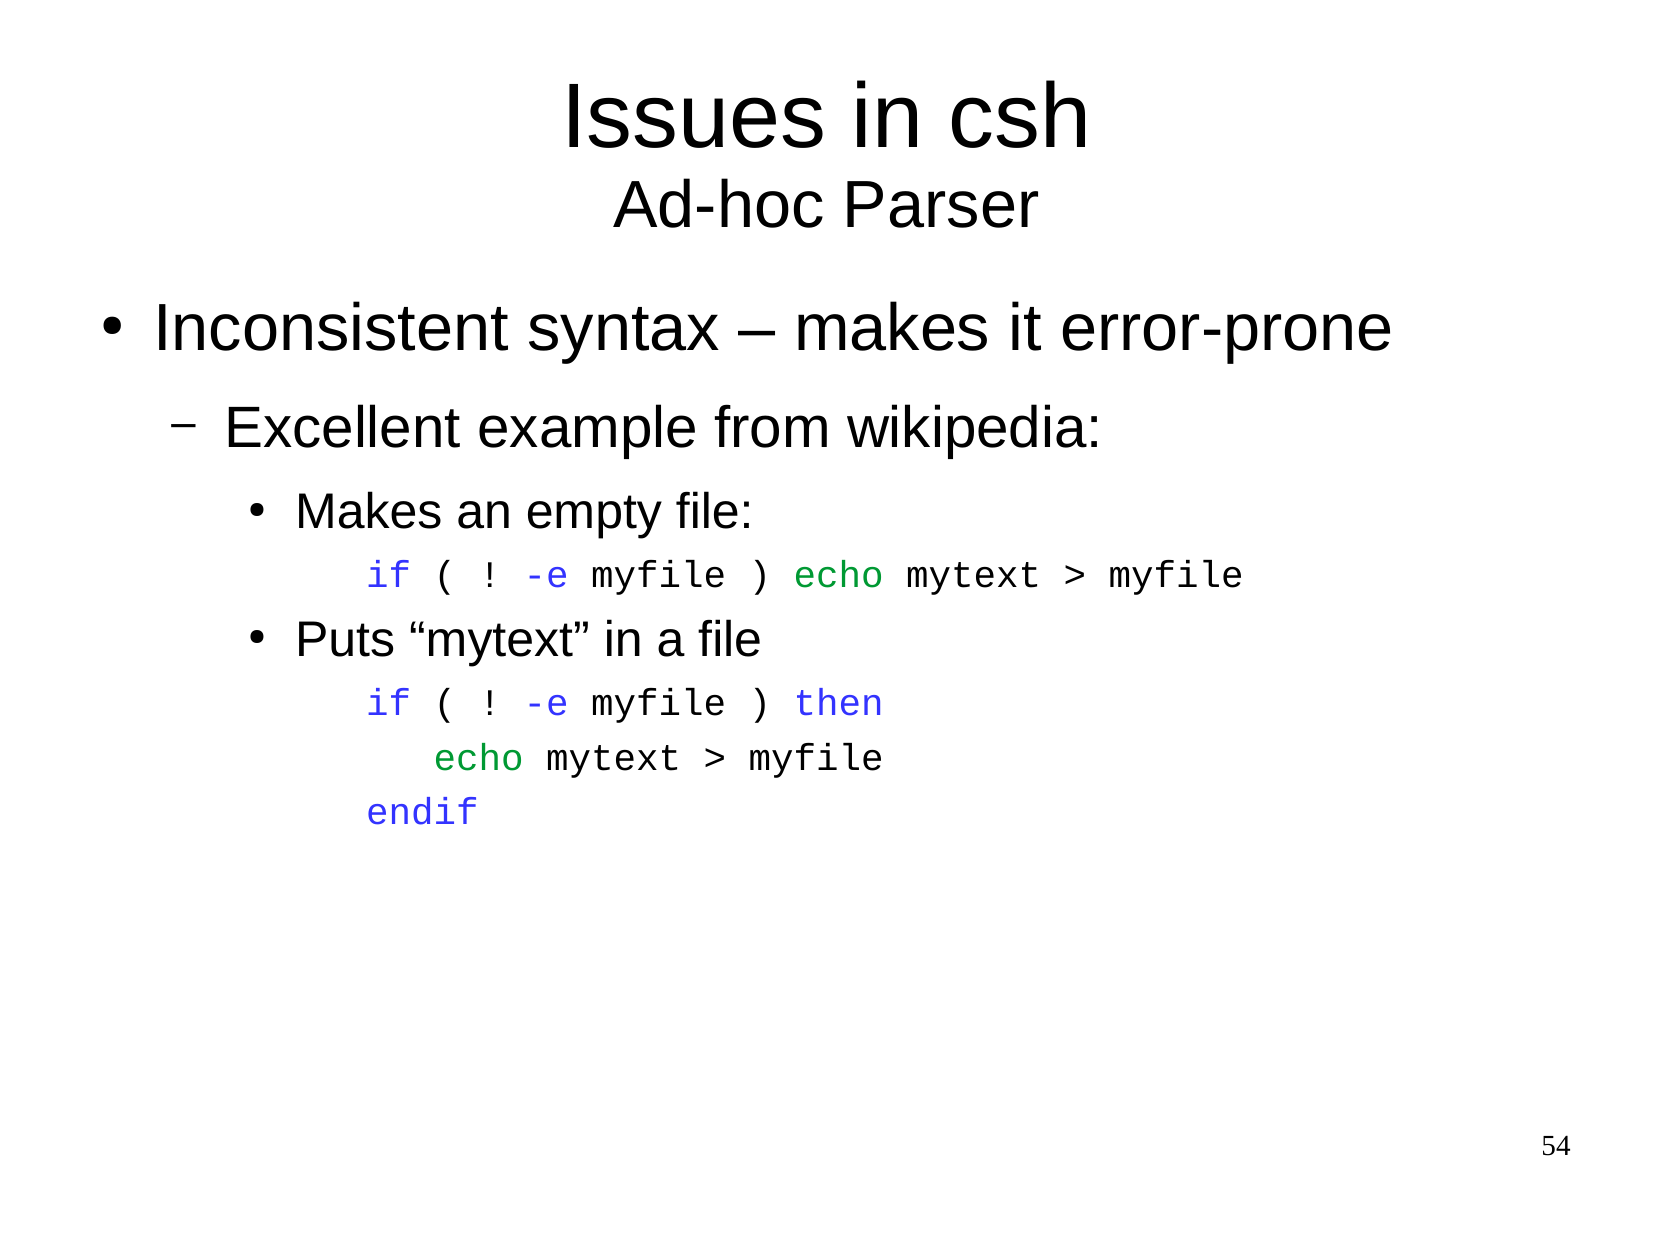

# Issues in csh Ad-hoc Parser
Inconsistent syntax – makes it error-prone
Excellent example from wikipedia:
Makes an empty file:
if ( ! -e myfile ) echo mytext > myfile
Puts “mytext” in a file
if ( ! -e myfile ) then
 echo mytext > myfile
endif
54